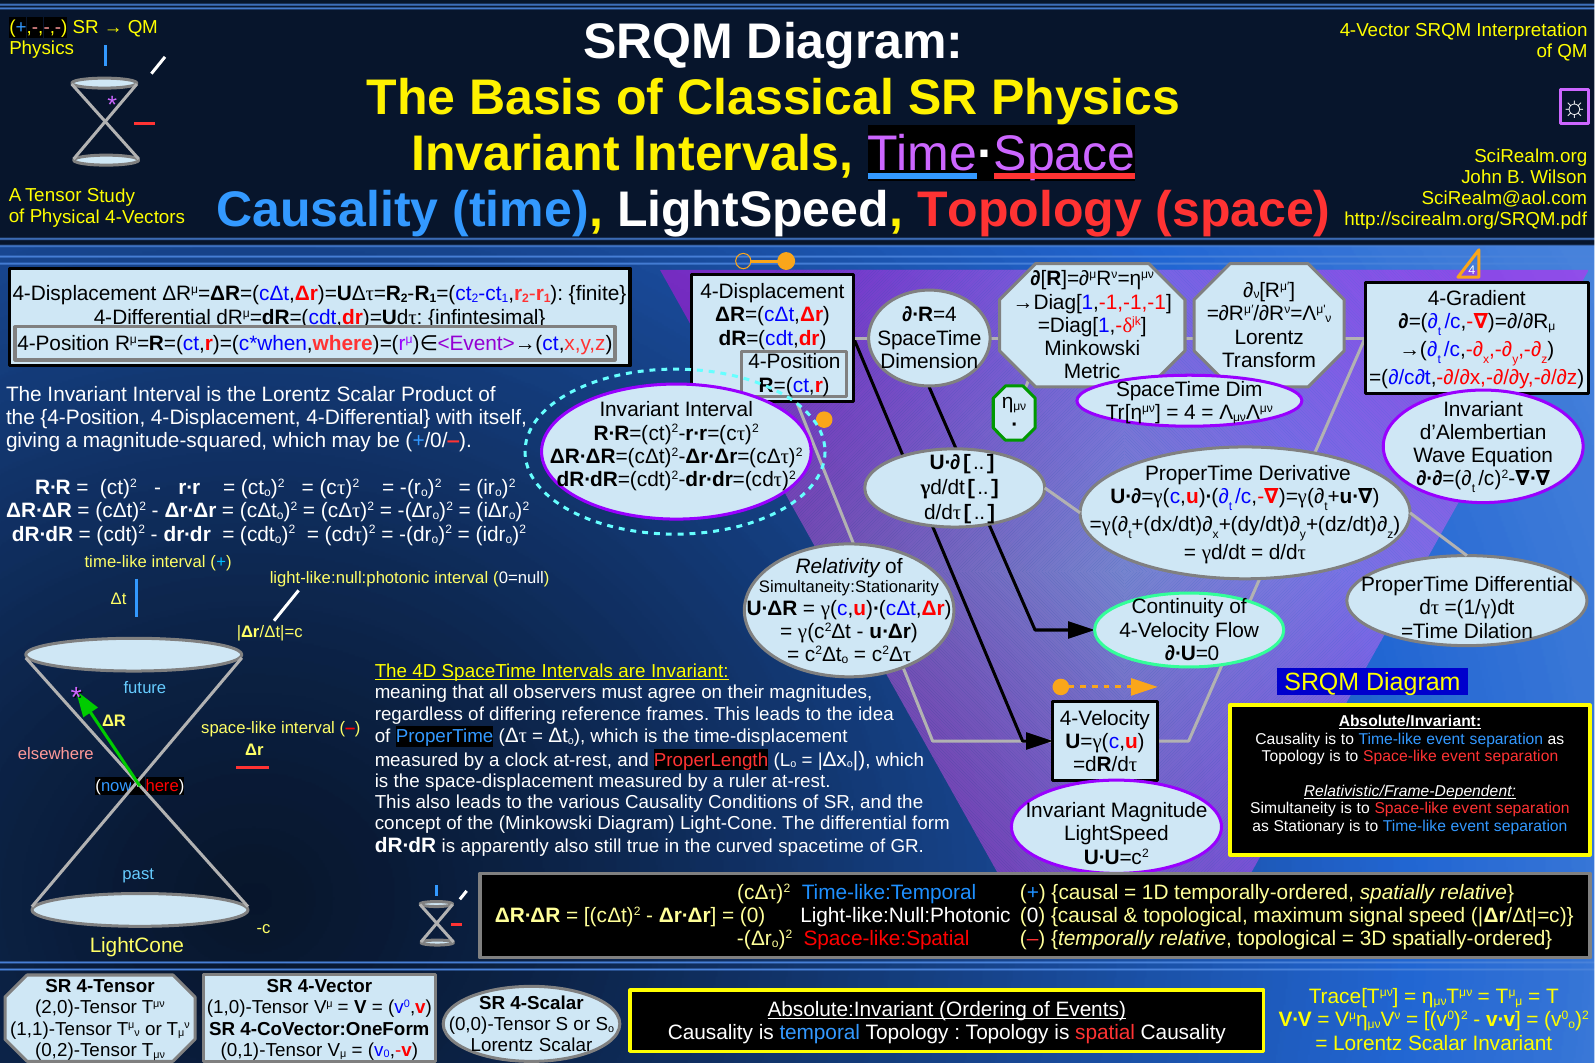

# SRQM Diagram: The Basis of Classical SR Physics Invariant Intervals, Time·Space Causality (time), LightSpeed, Topology (space)
(+,-,-,-) SR → QM
Physics
A Tensor Study
of Physical 4-Vectors
4-Vector SRQM Interpretation
of QM
SciRealm.org
John B. Wilson
SciRealm@aol.com
http://scirealm.org/SRQM.pdf
*
☼
4
∂[R]=∂μRν=ημν
→Diag[1,-1,-1,-1]
=Diag[1,-δjk]
Minkowski
Metric
∂ν[Rμ′]
=∂Rμ′/∂Rν=Λμ'ν
Lorentz
Transform
4-Displacement
ΔR=(cΔt,Δr)
dR=(cdt,dr)
4-Gradient
∂=(∂t /c,-∇)=∂/∂Rμ
→(∂t /c,-∂x,-∂y,-∂z)
=(∂/c∂t,-∂/∂x,-∂/∂y,-∂/∂z)
∂∙R=4
SpaceTime
Dimension
4-Position
R=(ct,r)
SpaceTime Dim
Tr[ημν] = 4 = ΛμνΛμν
Invariant Interval
R∙R=(ct)2-r∙r=(cτ)2
ΔR∙ΔR=(cΔt)2-Δr∙Δr=(cΔτ)2
dR∙dR=(cdt)2-dr∙dr=(cdτ)2
 ημν
∙
Invariant
d’Alembertian
Wave Equation
∂∙∂=(∂t /c)2-∇∙∇
 ProperTime Derivative
U∙∂=γ(c,u)∙(∂t /c,-∇)=γ(∂t+u∙∇)
=γ(∂t+(dx/dt)∂x+(dy/dt)∂y+(dz/dt)∂z)
= γd/dt = d/dτ
 U∙∂[..]
 γd/dt[..]
 d/dτ[..]
Relativity of
Simultaneity:Stationarity
U∙ΔR = γ(c,u)∙(cΔt,Δr)
= γ(c2Δt - u∙Δr)
= c2Δto = c2Δτ
ProperTime Differential
dτ =(1/γ)dt
=Time Dilation
Continuity of
4-Velocity Flow
 ∂∙U=0
4-Velocity
U=γ(c,u)
=dR/dτ
Invariant Magnitude
LightSpeed
U∙U=c2
4-Displacement ΔRμ=ΔR=(cΔt,Δr)=UΔτ=R2-R1=(ct2-ct1,r2-r1): {finite}
4-Differential dRμ=dR=(cdt,dr)=Udτ: {infintesimal}
4-Position Rμ=R=(ct,r)=(c*when,where)=(rμ)∈<Event>→(ct,x,y,z)
The Invariant Interval is the Lorentz Scalar Product of
the {4-Position, 4-Displacement, 4-Differential} with itself, giving a magnitude-squared, which may be (+/0/‒).
 R∙R = (ct)2 - r∙r = (cto)2 = (cτ)2 = -(ro)2 = (iro)2
ΔR∙ΔR = (cΔt)2 - Δr∙Δr = (cΔto)2 = (cΔτ)2 = -(Δro)2 = (iΔro)2
 dR∙dR = (cdt)2 - dr∙dr = (cdto)2 = (cdτ)2 = -(dro)2 = (idro)2
time-like interval (+)
light-like:null:photonic interval (0=null)
Δt
|Δr/Δt|=c
The 4D SpaceTime Intervals are Invariant:
meaning that all observers must agree on their magnitudes,
regardless of differing reference frames. This leads to the idea
of ProperTime (Δτ = Δto), which is the time-displacement
measured by a clock at-rest, and ProperLength (Lo = |Δxo|), which
is the space-displacement measured by a ruler at-rest.
This also leads to the various Causality Conditions of SR, and the concept of the (Minkowski Diagram) Light-Cone. The differential form dR∙dR is apparently also still true in the curved spacetime of GR.
 SRQM Diagram
future
*
ΔR
Absolute/Invariant:
Causality is to Time-like event separation as
Topology is to Space-like event separation
Relativistic/Frame-Dependent:
Simultaneity is to Space-like event separation as Stationary is to Time-like event separation
space-like interval (‒)
Δr
elsewhere
(now ∙ here)
past
			 (cΔτ)2 Time-like:Temporal	(+) {causal = 1D temporally-ordered, spatially relative}
ΔR∙ΔR = [(cΔt)2 - Δr∙Δr] = (0)	 Light-like:Null:Photonic	(0) {causal & topological, maximum signal speed (|Δr/Δt|=c)}
			 -(Δro)2 Space-like:Spatial	(‒) {temporally relative, topological = 3D spatially-ordered}
-c
LightCone
SR 4-Tensor
(2,0)-Tensor Tμν
(1,1)-Tensor Tμν or Tμν
(0,2)-Tensor Tμν
SR 4-Vector
(1,0)-Tensor Vμ = V = (v0,v)
SR 4-CoVector:OneForm
(0,1)-Tensor Vμ = (v0,-v)
Trace[Tμν] = ημνTμν = Tμμ = T
V∙V = VμημνVν = [(v0)2 - v∙v] = (v0o)2
= Lorentz Scalar Invariant
SR 4-Scalar
(0,0)-Tensor S or So
Lorentz Scalar
Absolute:Invariant (Ordering of Events)
Causality is temporal Topology : Topology is spatial Causality